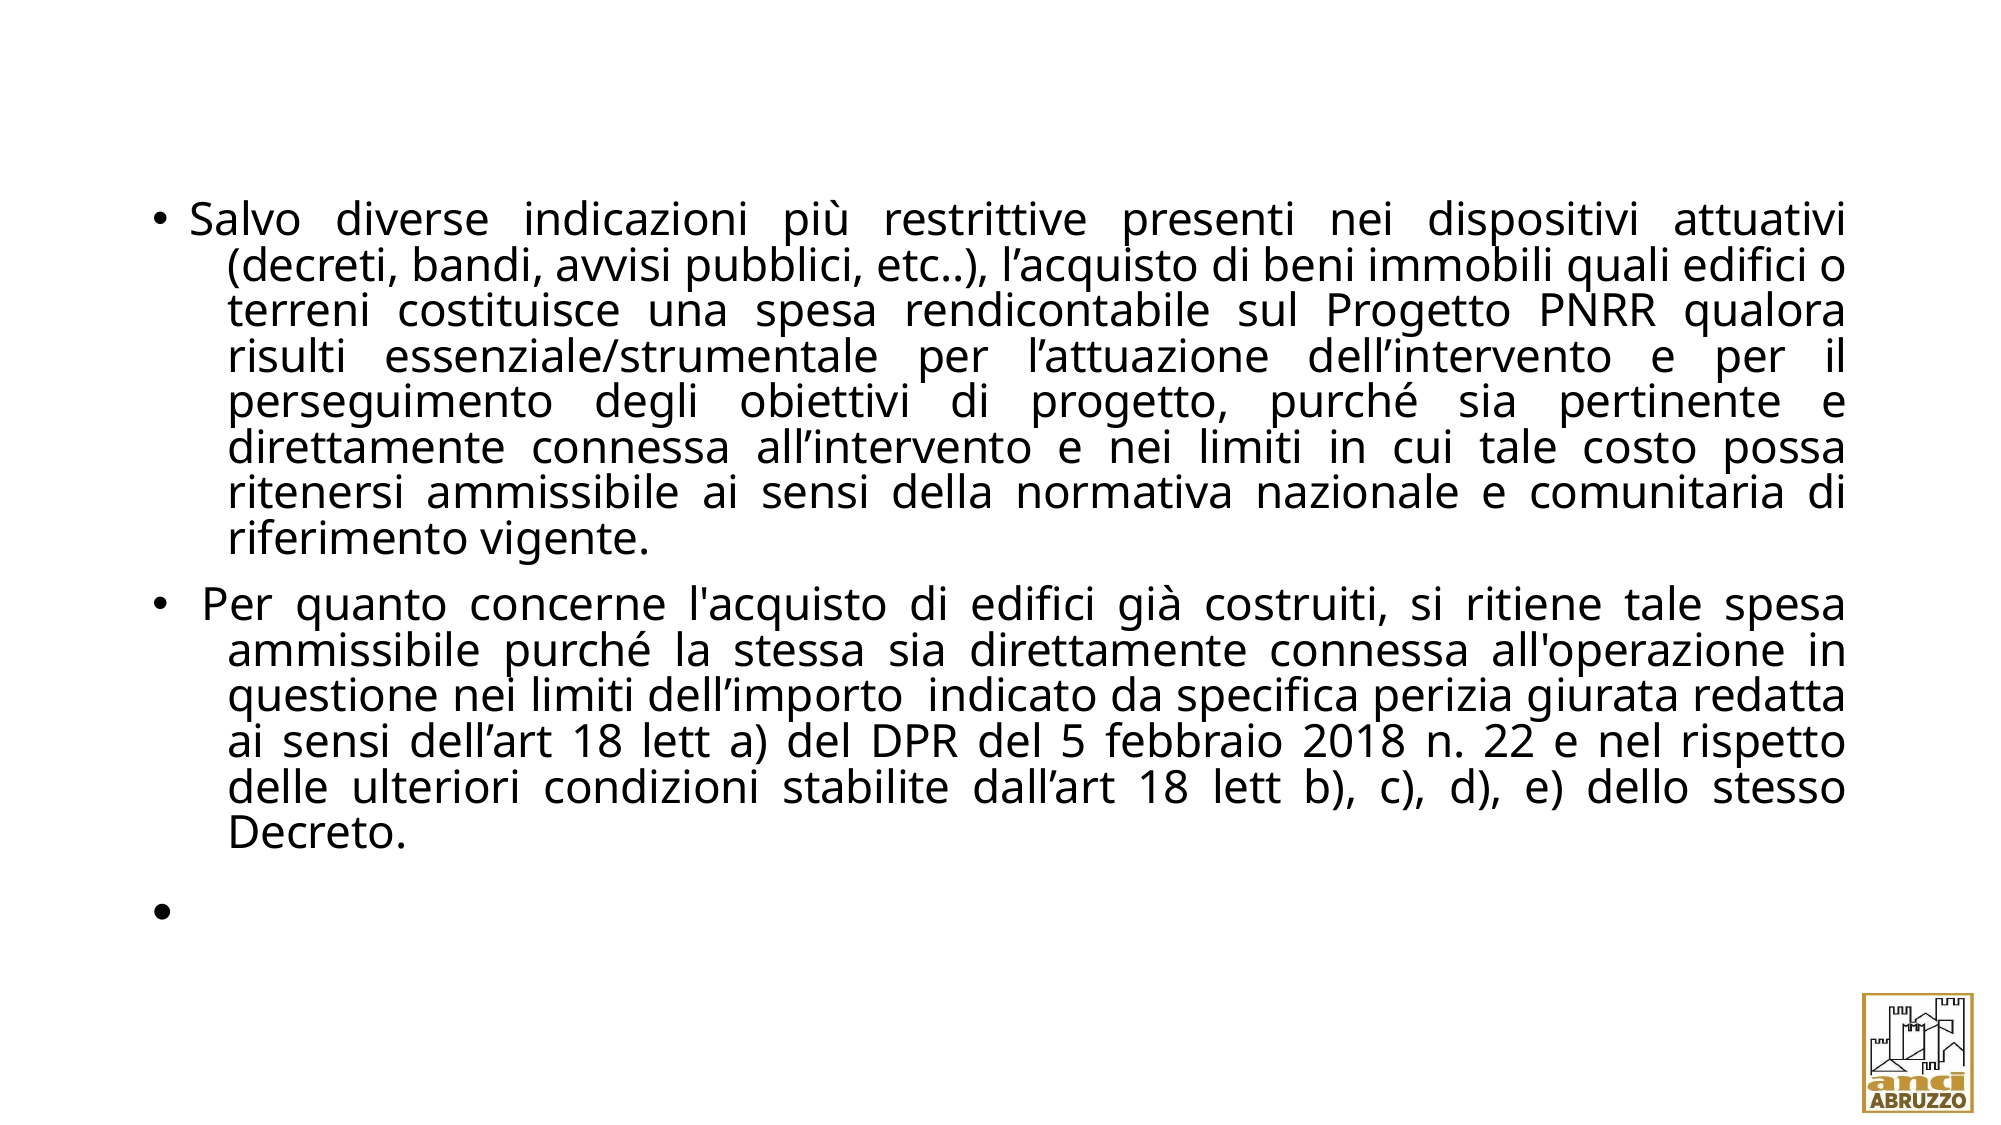

# Salvo diverse indicazioni più restrittive presenti nei dispositivi attuativi (decreti, bandi, avvisi pubblici, etc..), l’acquisto di beni immobili quali edifici o terreni costituisce una spesa rendicontabile sul Progetto PNRR qualora risulti essenziale/strumentale per l’attuazione dell’intervento e per il perseguimento degli obiettivi di progetto, purché sia pertinente e direttamente connessa all’intervento e nei limiti in cui tale costo possa ritenersi ammissibile ai sensi della normativa nazionale e comunitaria di riferimento vigente.
 Per quanto concerne l'acquisto di edifici già costruiti, si ritiene tale spesa ammissibile purché la stessa sia direttamente connessa all'operazione in questione nei limiti dell’importo  indicato da specifica perizia giurata redatta ai sensi dell’art 18 lett a) del DPR del 5 febbraio 2018 n. 22 e nel rispetto delle ulteriori condizioni stabilite dall’art 18 lett b), c), d), e) dello stesso Decreto.